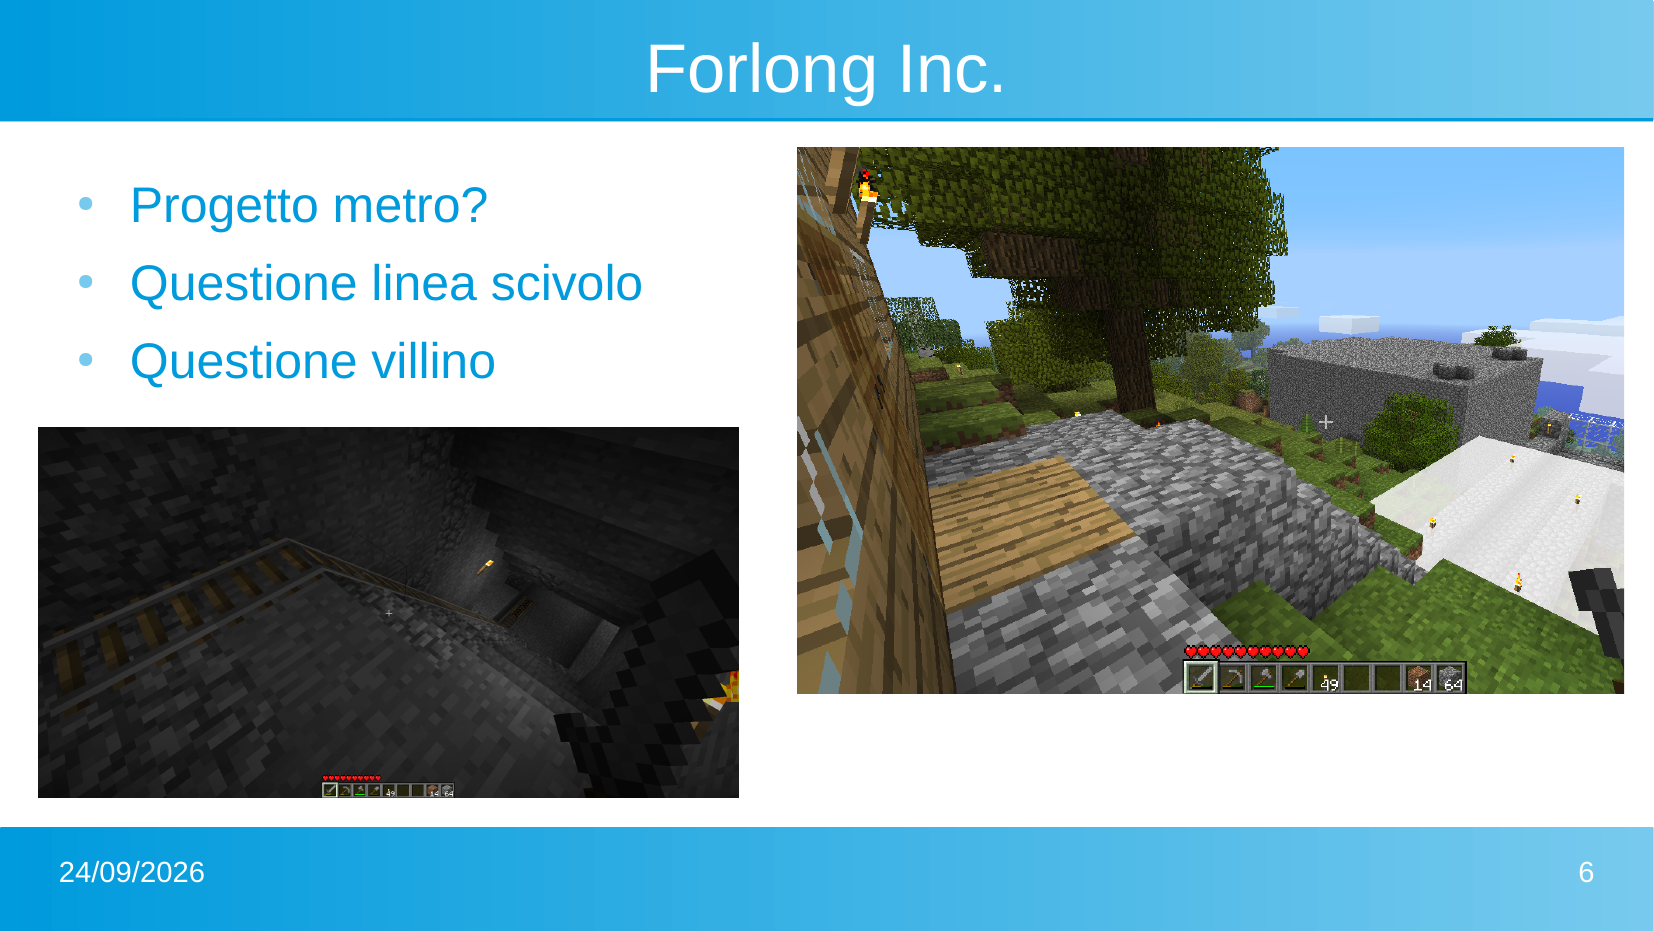

# Forlong Inc.
Progetto metro?
Questione linea scivolo
Questione villino
6